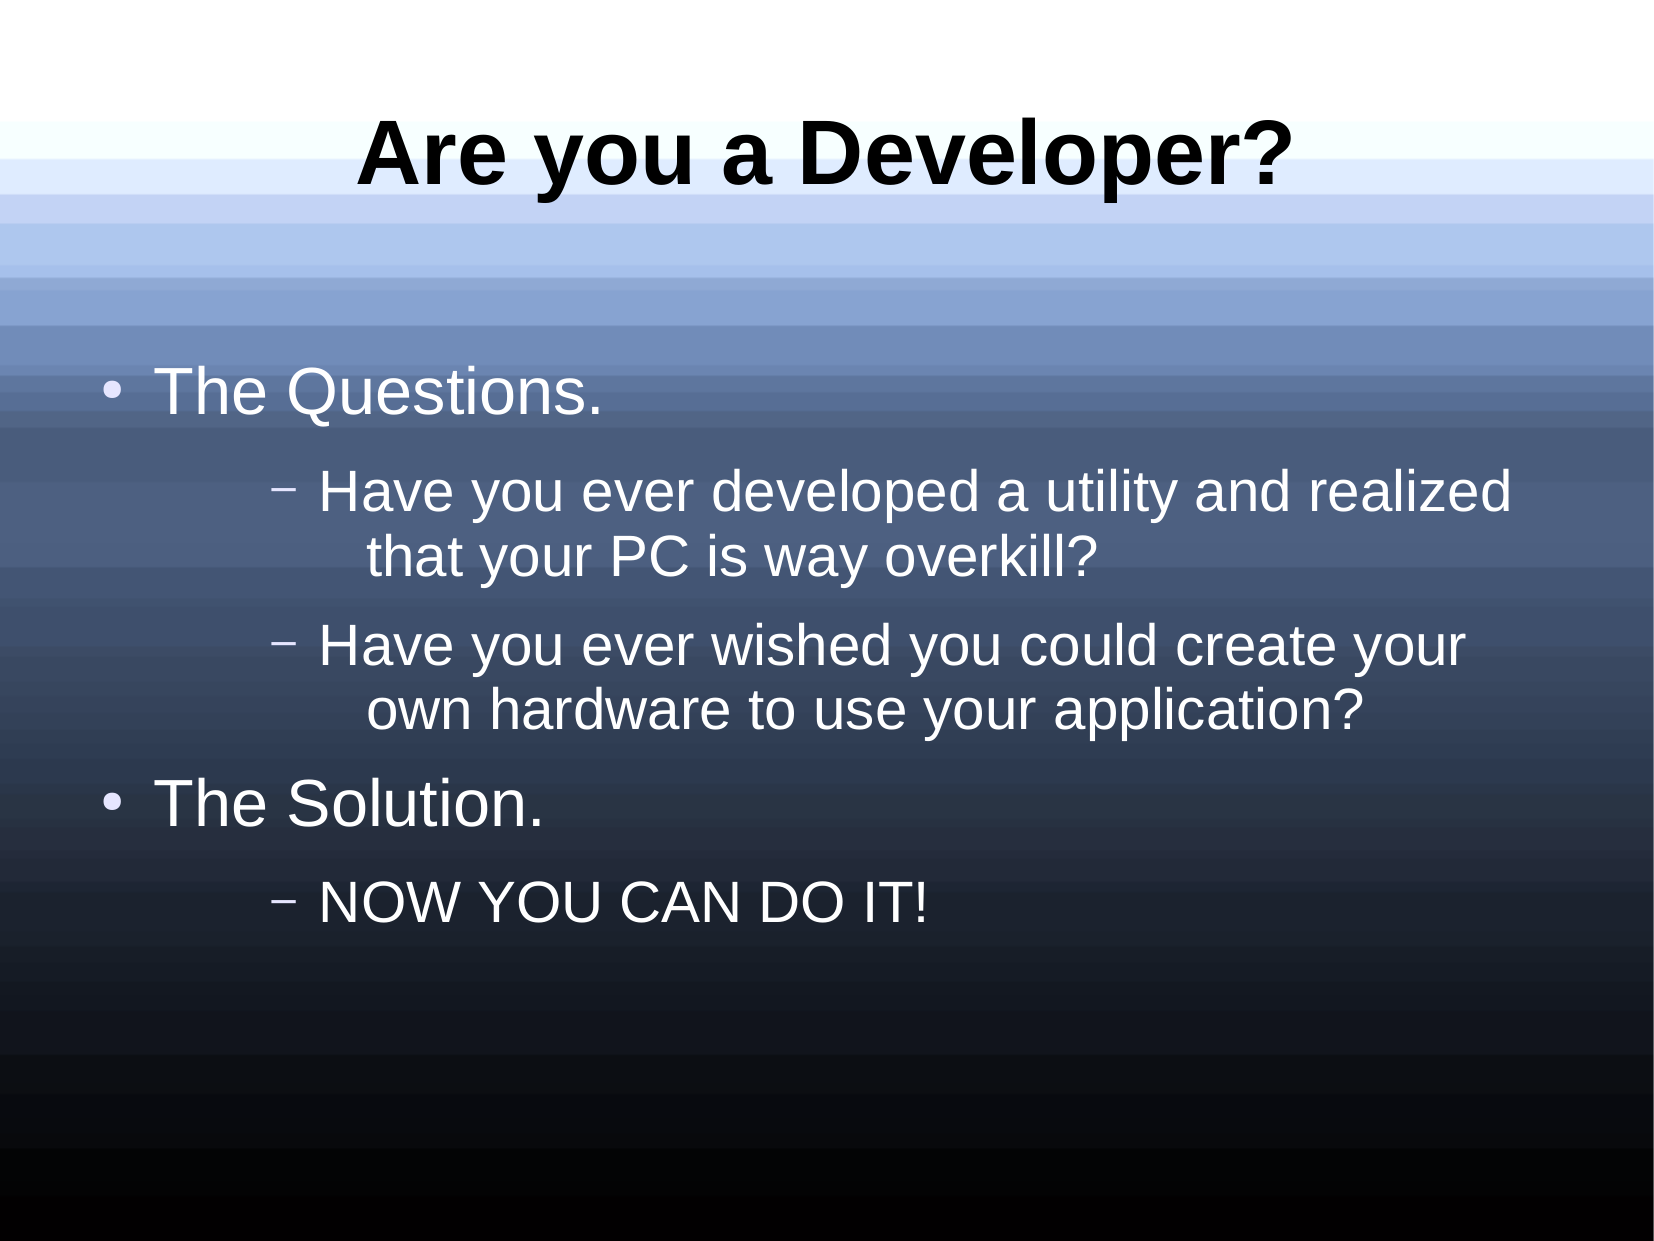

# Are you a Developer?
The Questions.
Have you ever developed a utility and realized that your PC is way overkill?
Have you ever wished you could create your own hardware to use your application?
The Solution.
NOW YOU CAN DO IT!